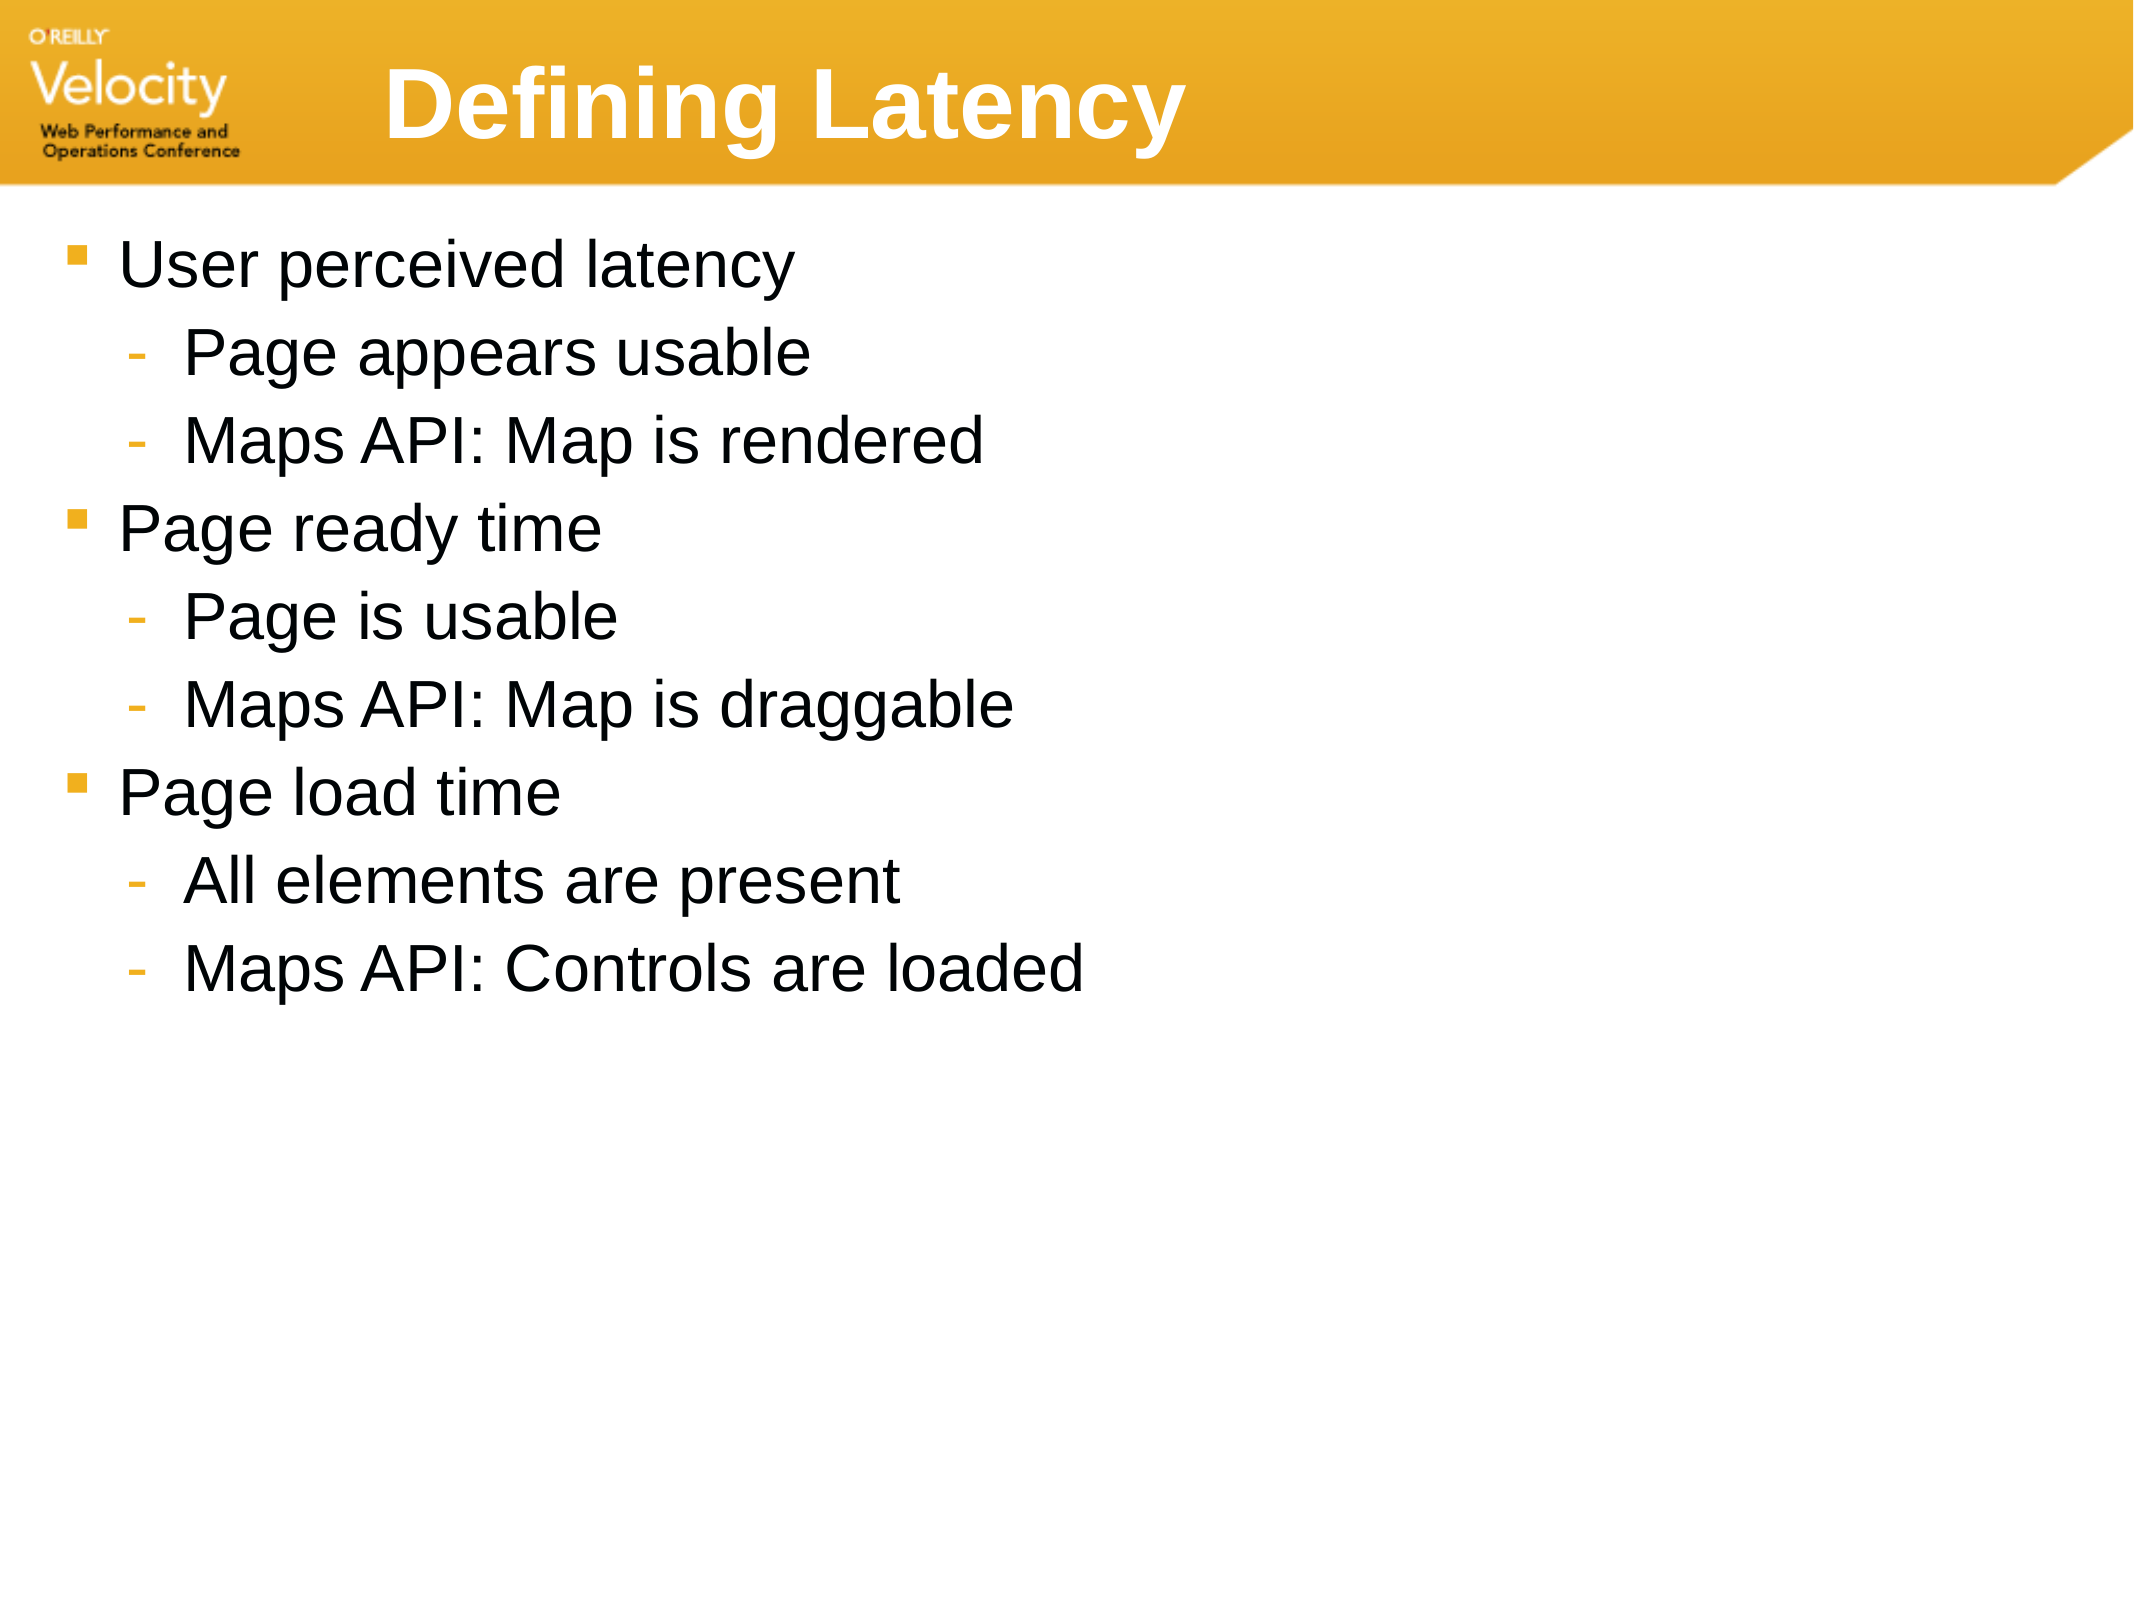

# Defining Latency
User perceived latency
Page appears usable
Maps API: Map is rendered
Page ready time
Page is usable
Maps API: Map is draggable
Page load time
All elements are present
Maps API: Controls are loaded